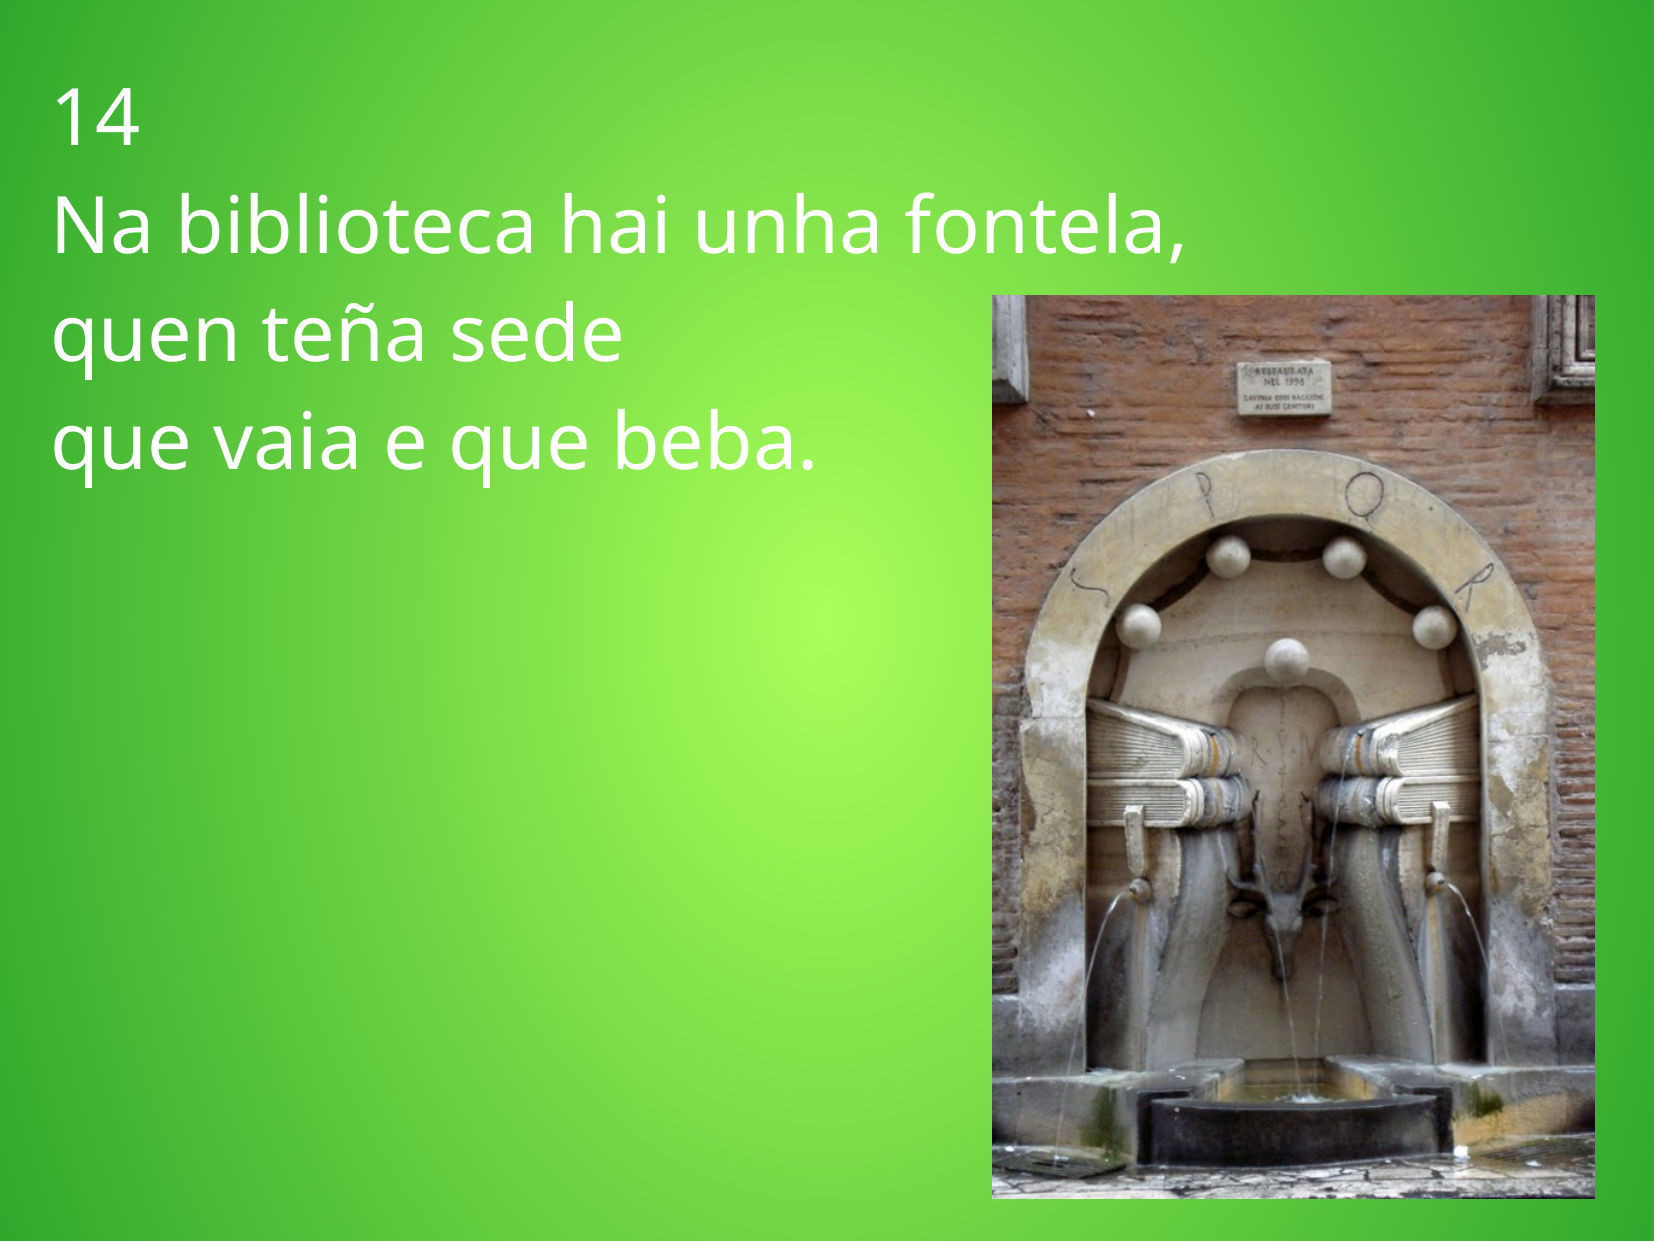

14
Na biblioteca hai unha fontela,
quen teña sede
que vaia e que beba.